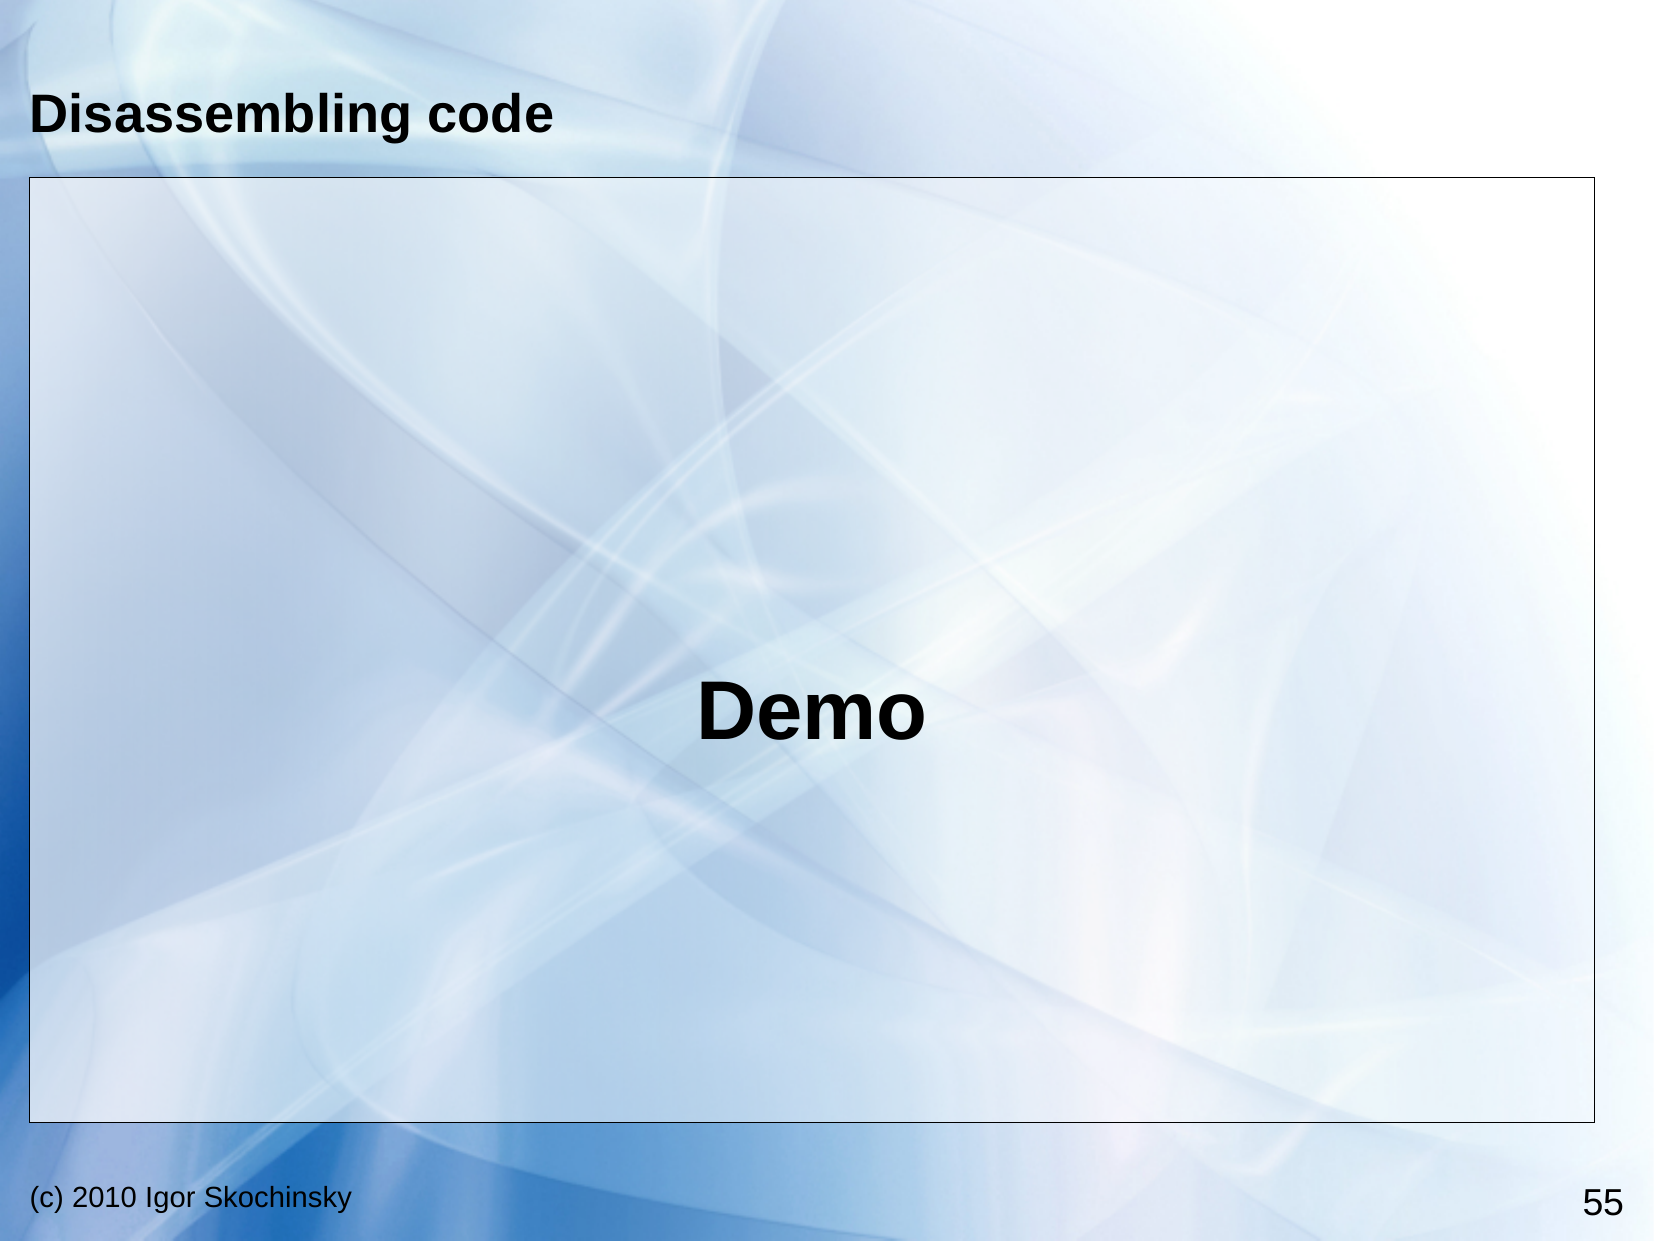

# Disassembling code
Demo
(c) 2010 Igor Skochinsky
55